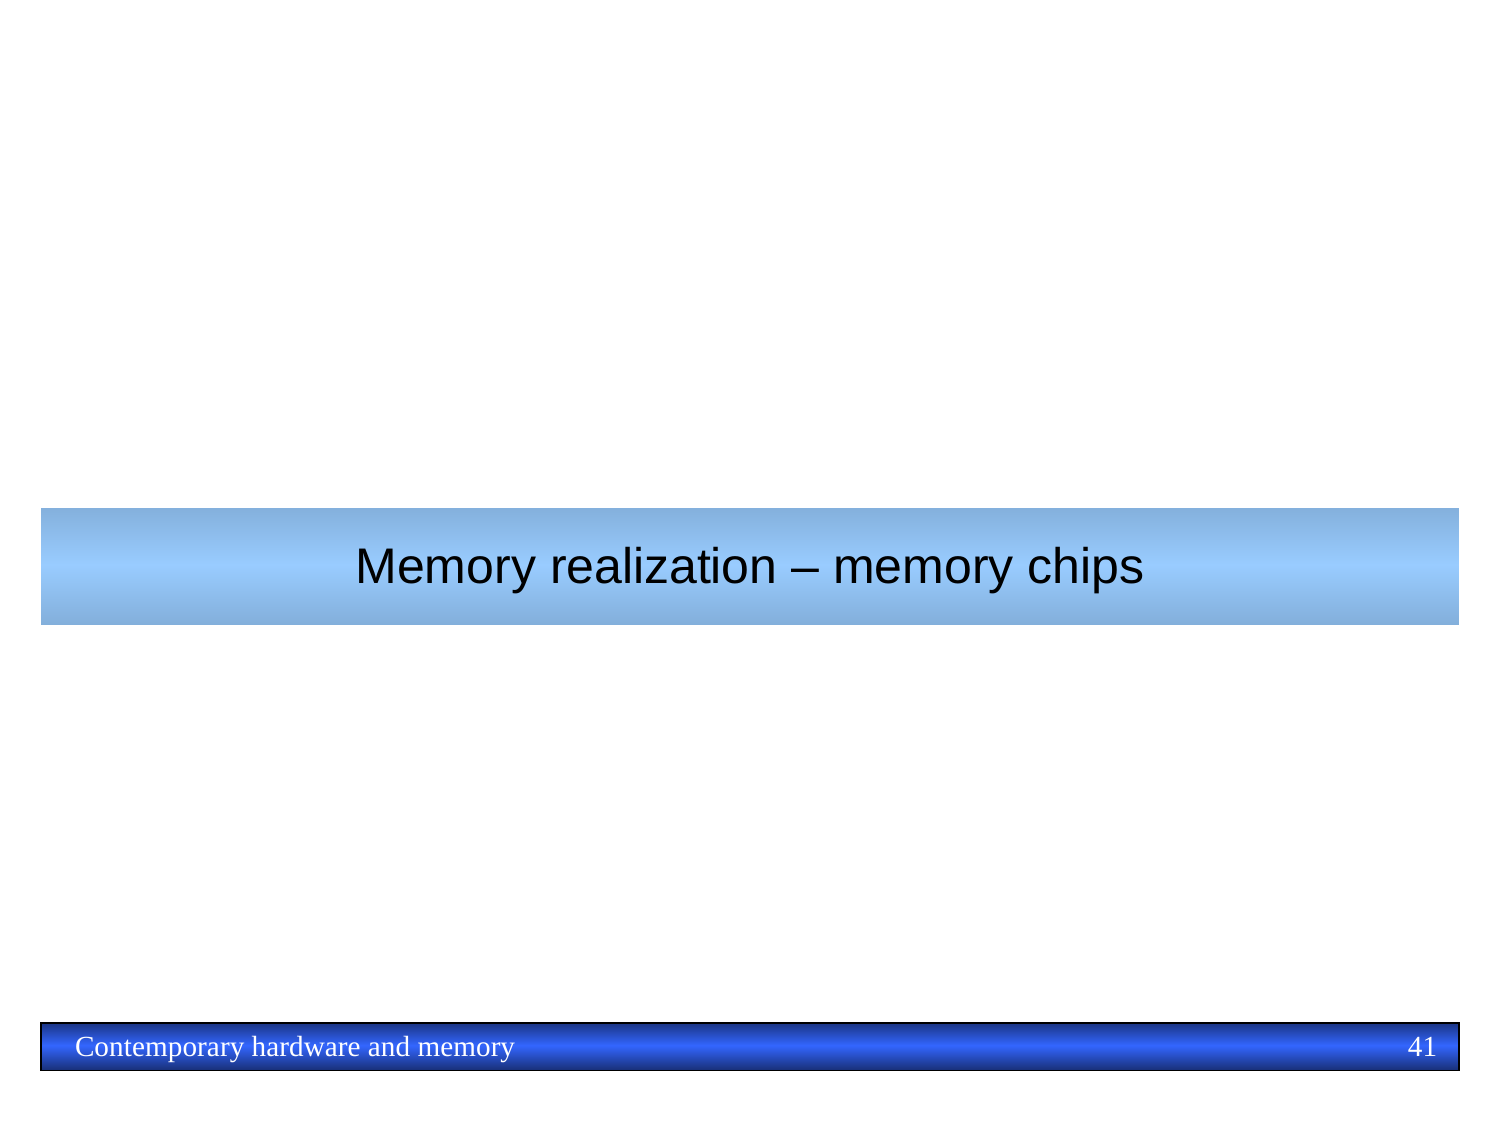

# Memory realization – memory chips
Contemporary hardware and memory
41